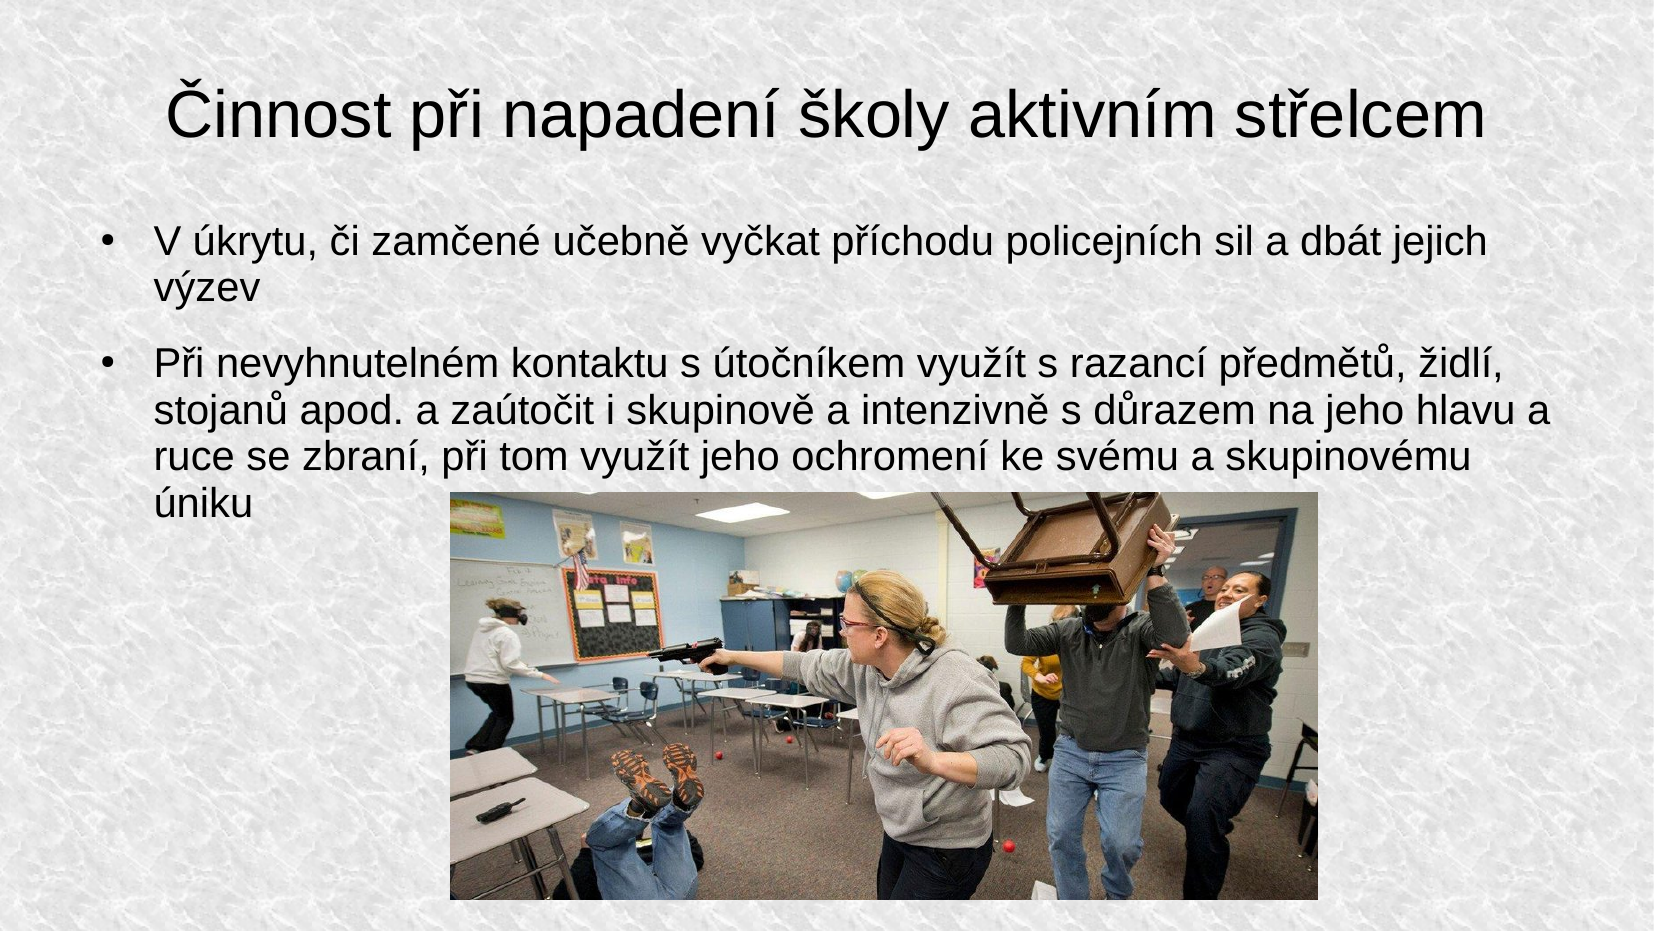

# Činnost při napadení školy aktivním střelcem
V úkrytu, či zamčené učebně vyčkat příchodu policejních sil a dbát jejich výzev
Při nevyhnutelném kontaktu s útočníkem využít s razancí předmětů, židlí, stojanů apod. a zaútočit i skupinově a intenzivně s důrazem na jeho hlavu a ruce se zbraní, při tom využít jeho ochromení ke svému a skupinovému úniku